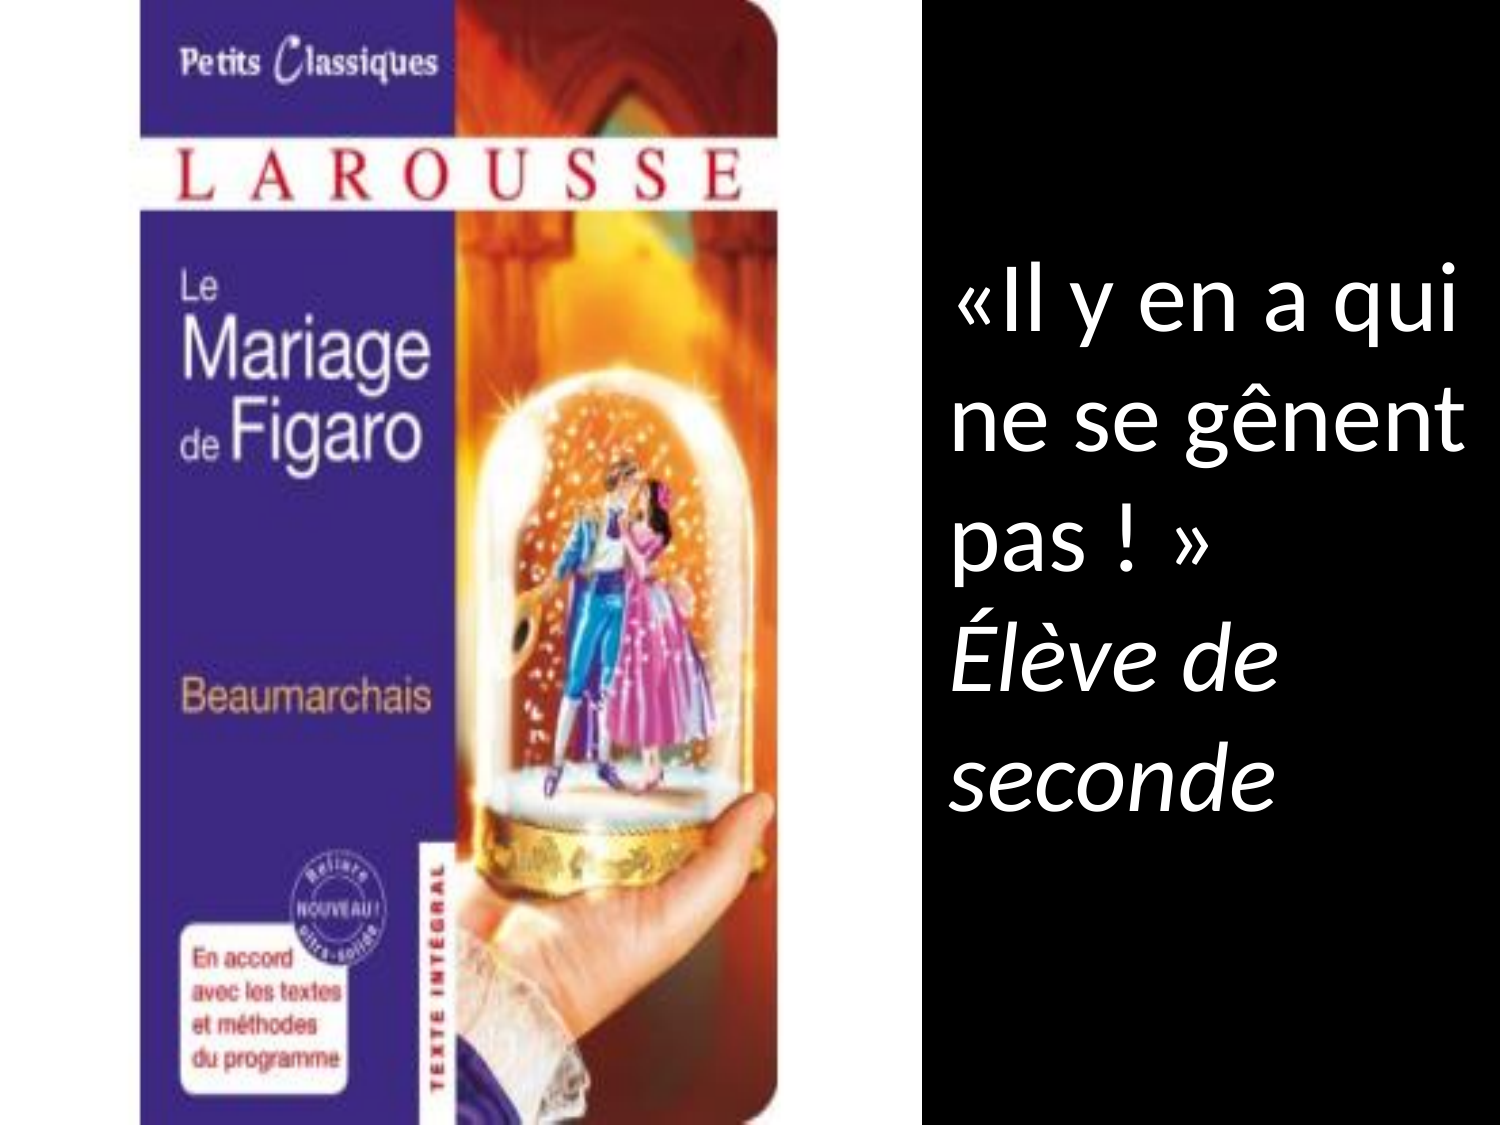

«Il y en a qui ne se gênent pas ! »
Élève de seconde